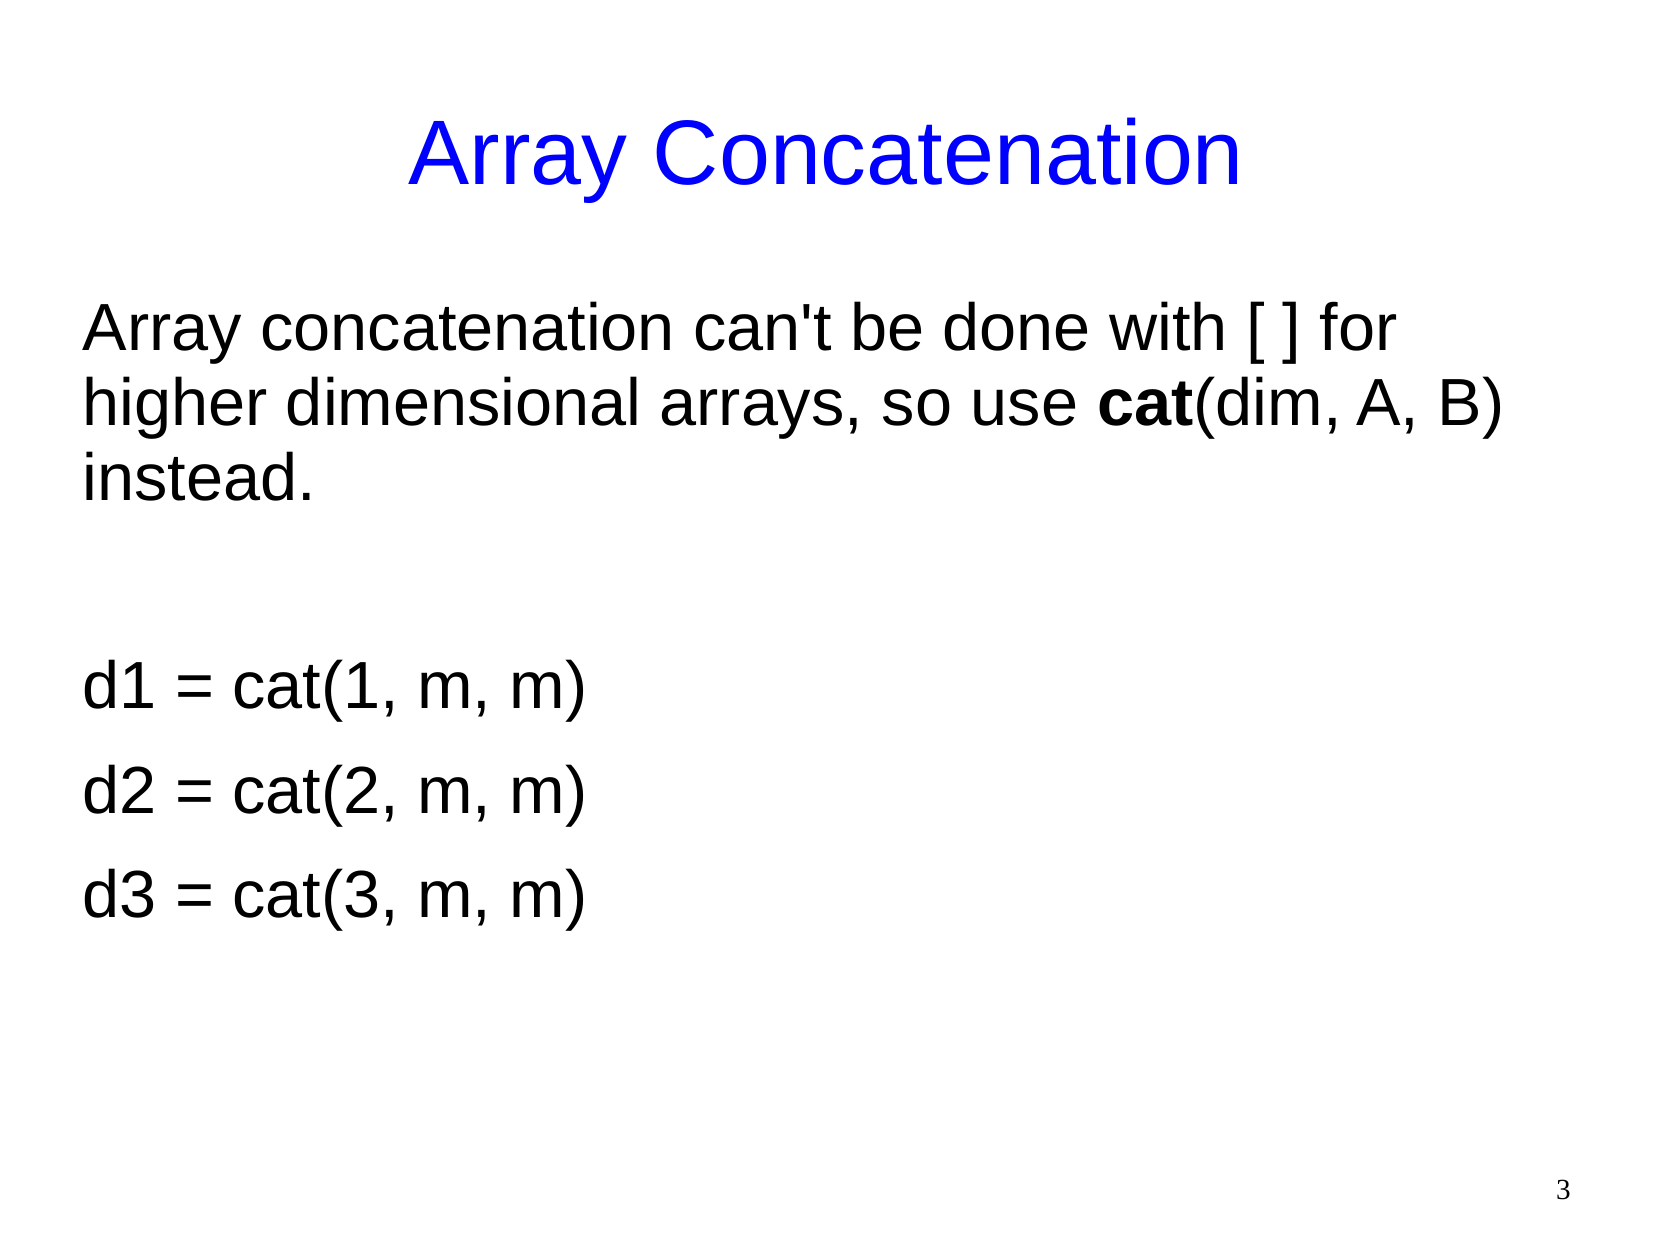

# Array Concatenation
Array concatenation can't be done with [ ] for higher dimensional arrays, so use cat(dim, A, B) instead.
d1 = cat(1, m, m)
d2 = cat(2, m, m)
d3 = cat(3, m, m)
3